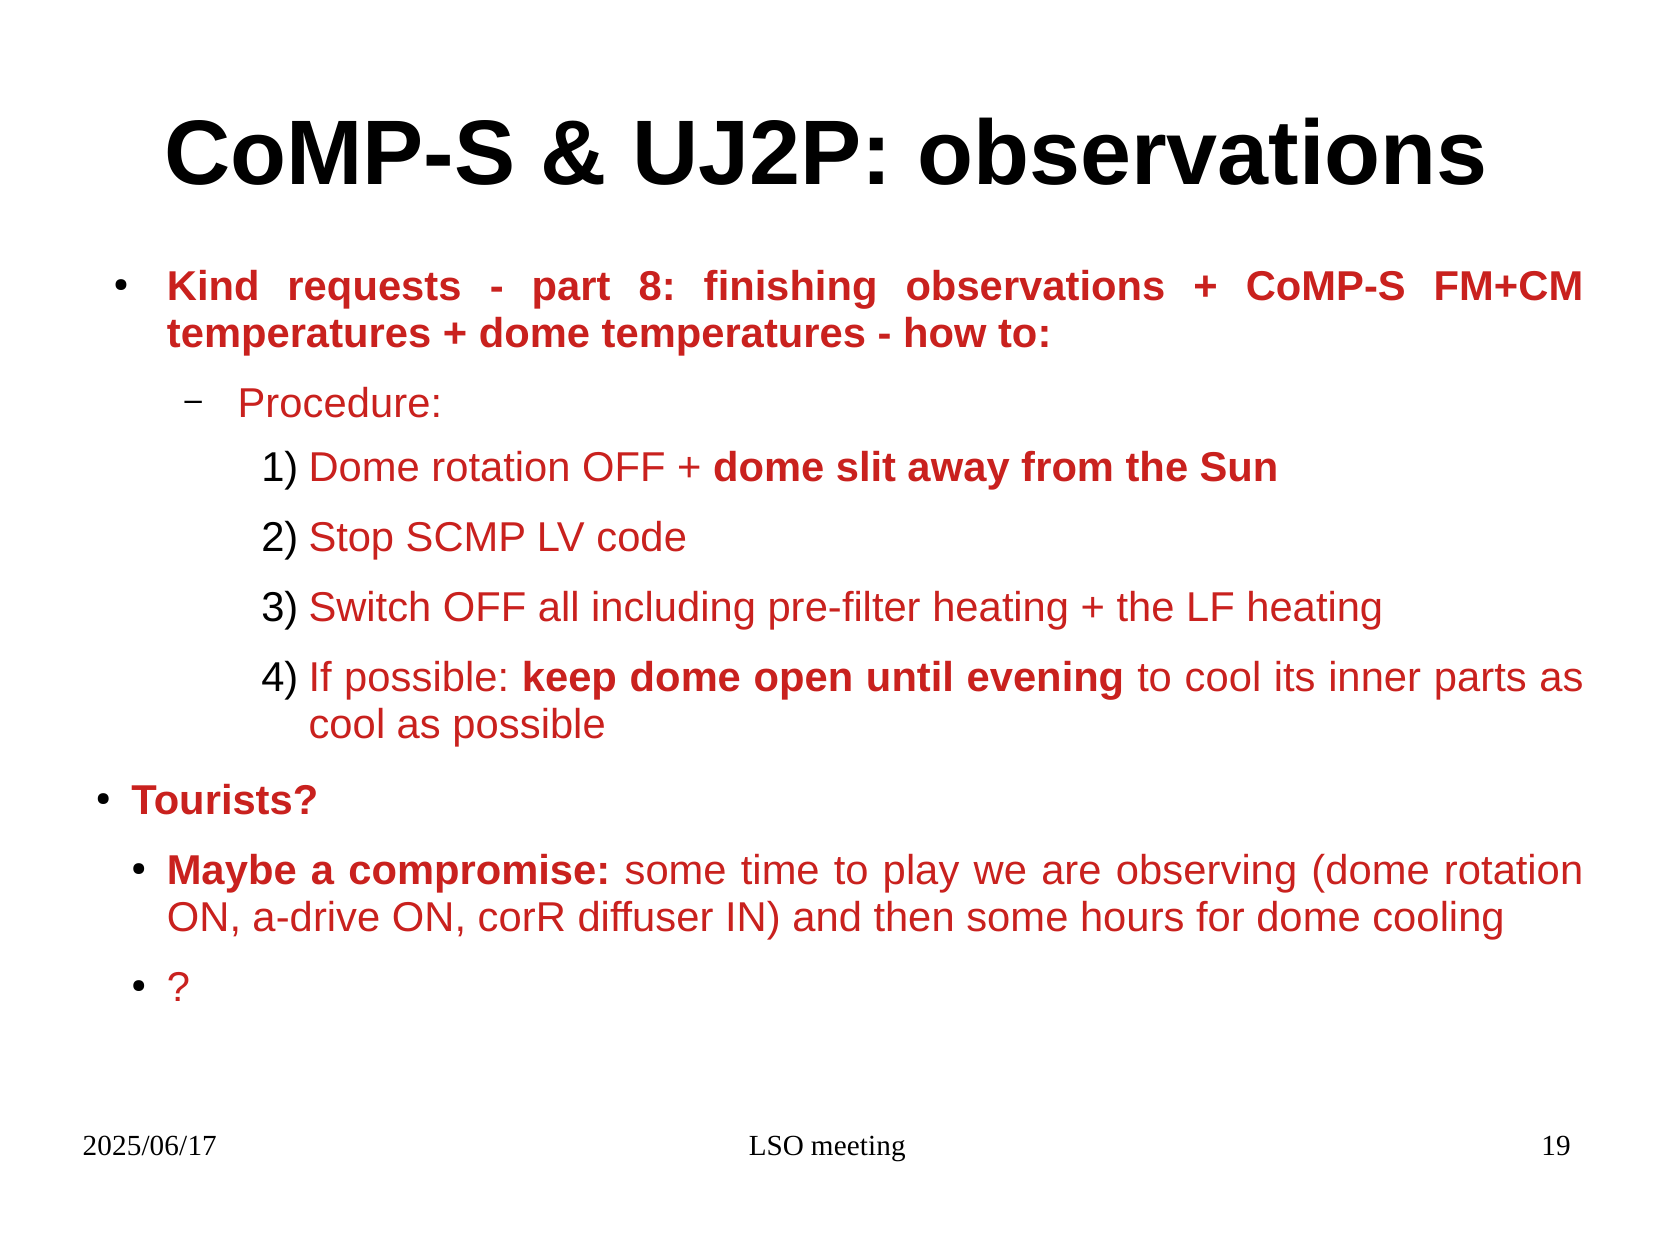

CoMP-S & UJ2P: observations
# Kind requests - part 8: finishing observations + CoMP-S FM+CM temperatures + dome temperatures - how to:
Procedure:
Dome rotation OFF + dome slit away from the Sun
Stop SCMP LV code
Switch OFF all including pre-filter heating + the LF heating
If possible: keep dome open until evening to cool its inner parts as cool as possible
Tourists?
Maybe a compromise: some time to play we are observing (dome rotation ON, a-drive ON, corR diffuser IN) and then some hours for dome cooling
?
2025/06/17
LSO meeting
19